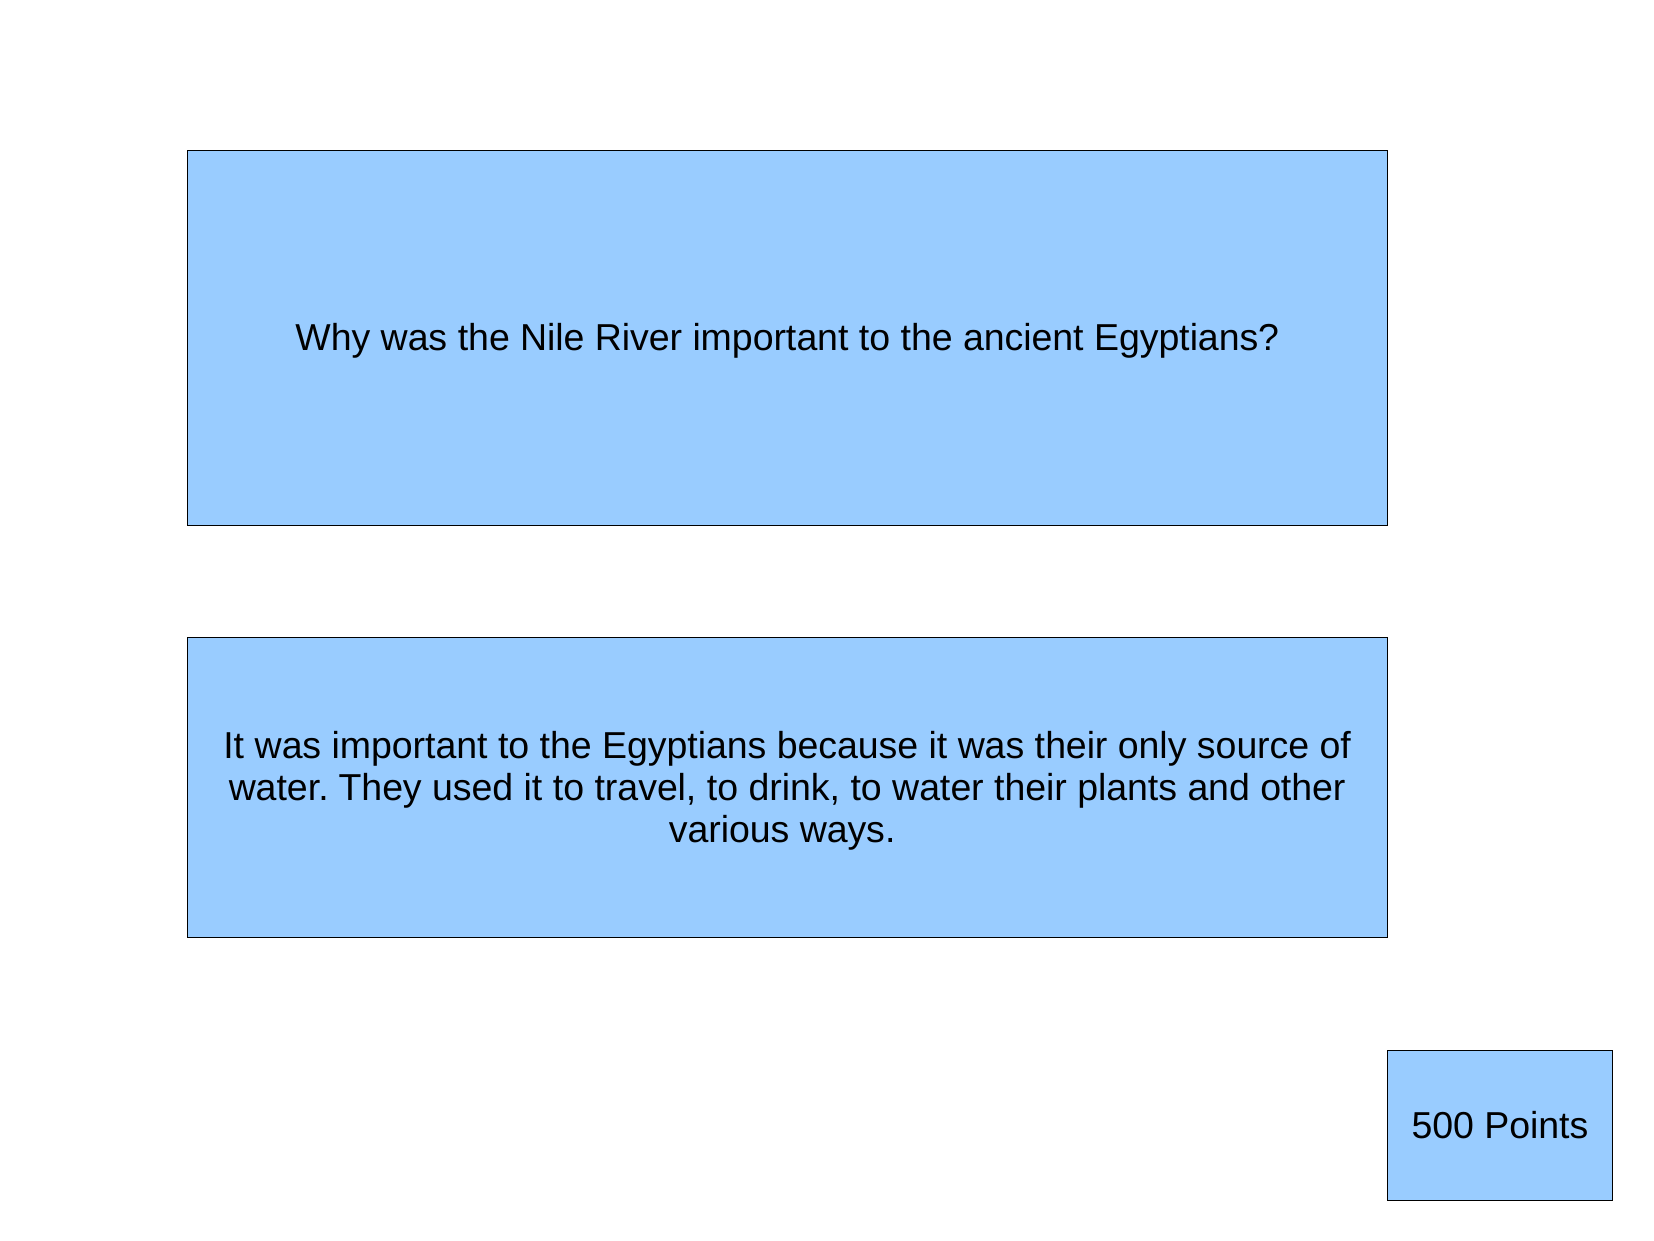

Why was the Nile River important to the ancient Egyptians?
It was important to the Egyptians because it was their only source of water. They used it to travel, to drink, to water their plants and other various ways.
500 Points